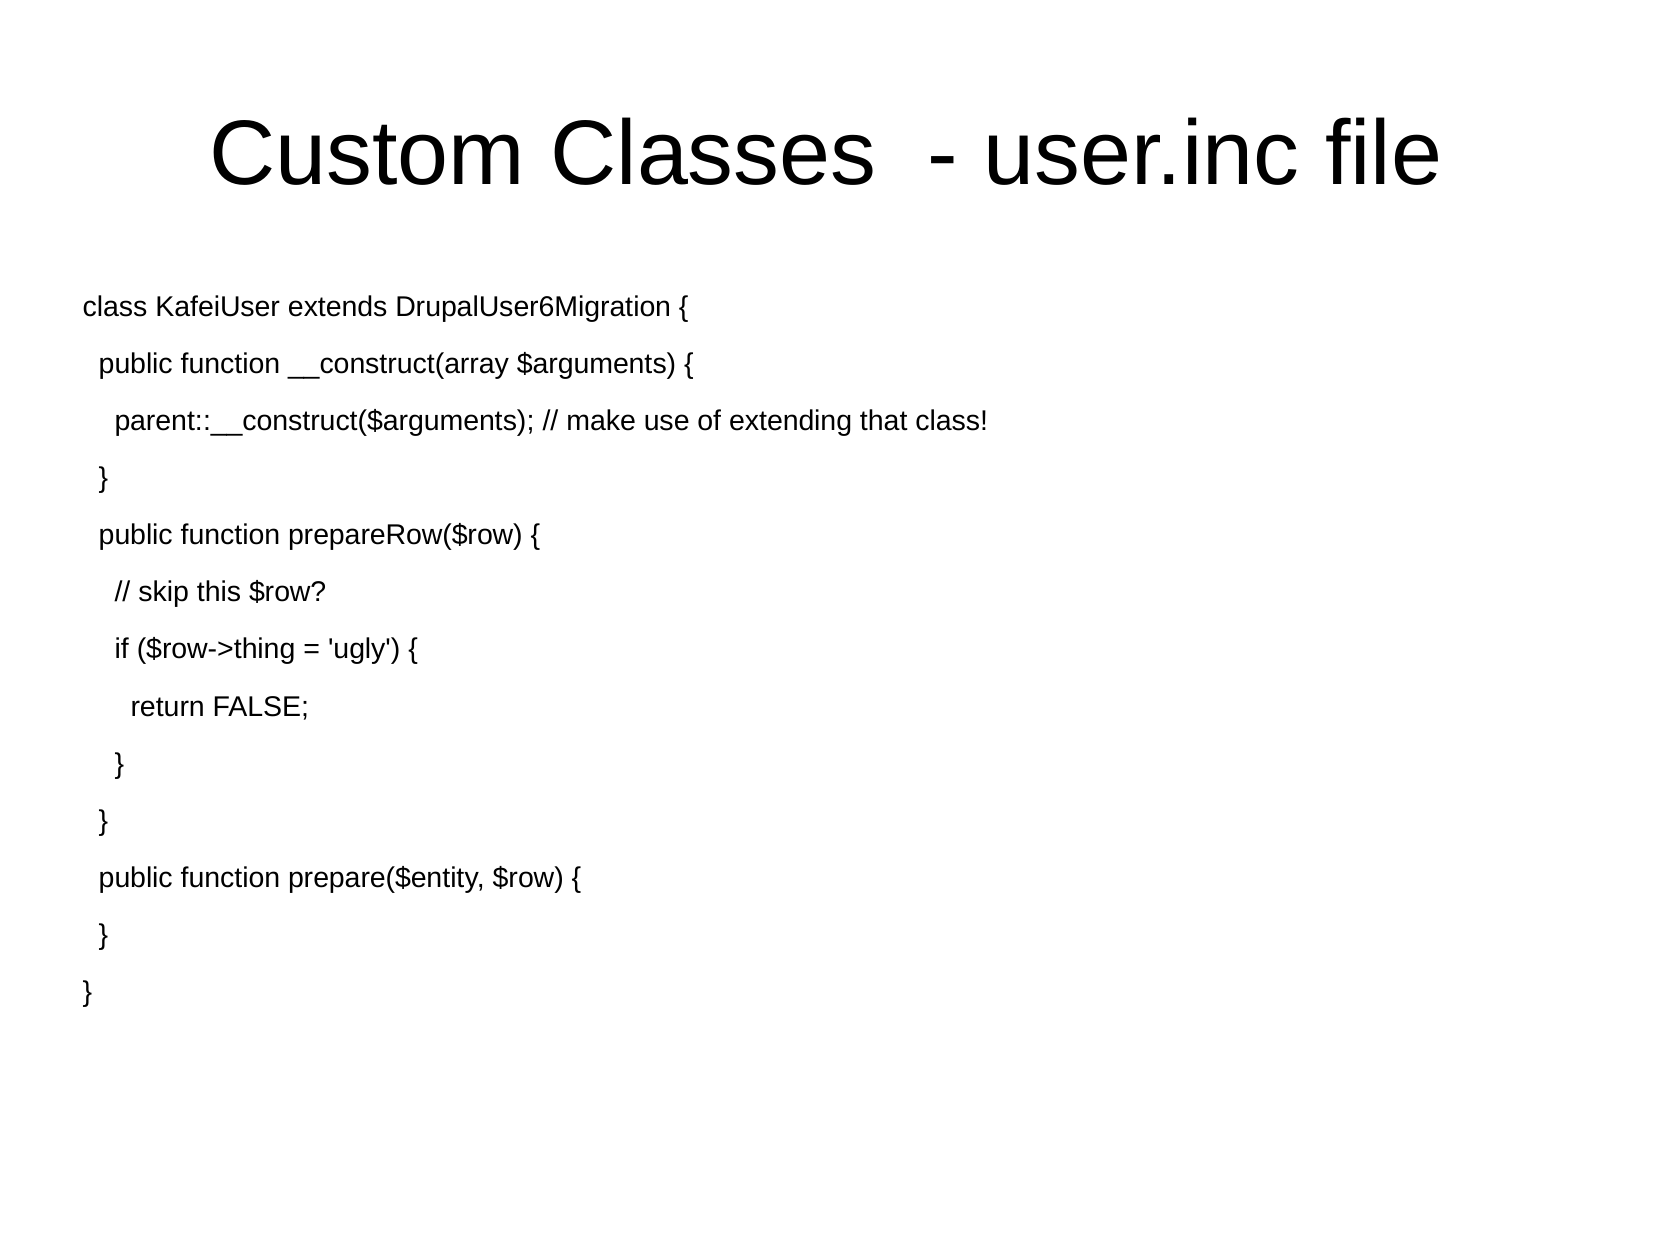

# Custom Classes - user.inc file
class KafeiUser extends DrupalUser6Migration {
 public function __construct(array $arguments) {
 parent::__construct($arguments); // make use of extending that class!
 }
 public function prepareRow($row) {
 // skip this $row?
 if ($row->thing = 'ugly') {
 return FALSE;
 }
 }
 public function prepare($entity, $row) {
 }
}